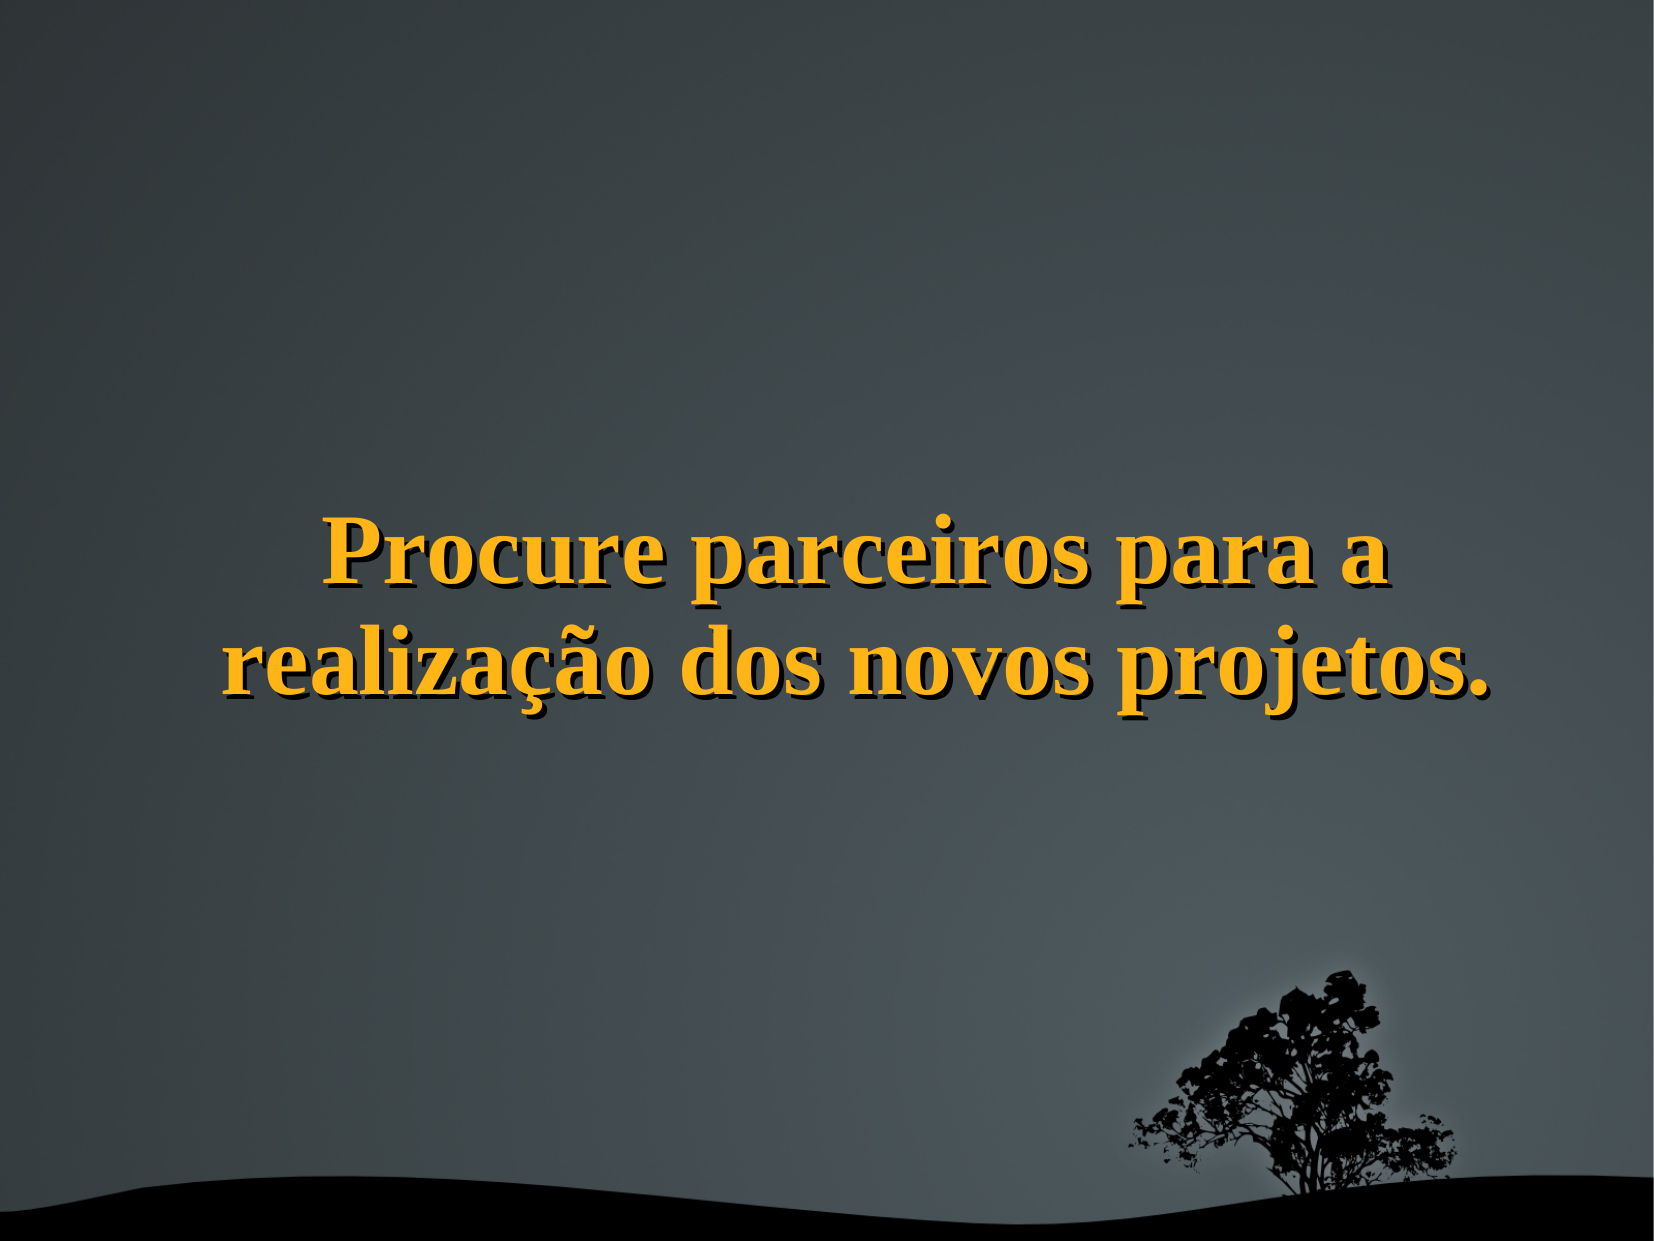

# Procure parceiros para a realização dos novos projetos.